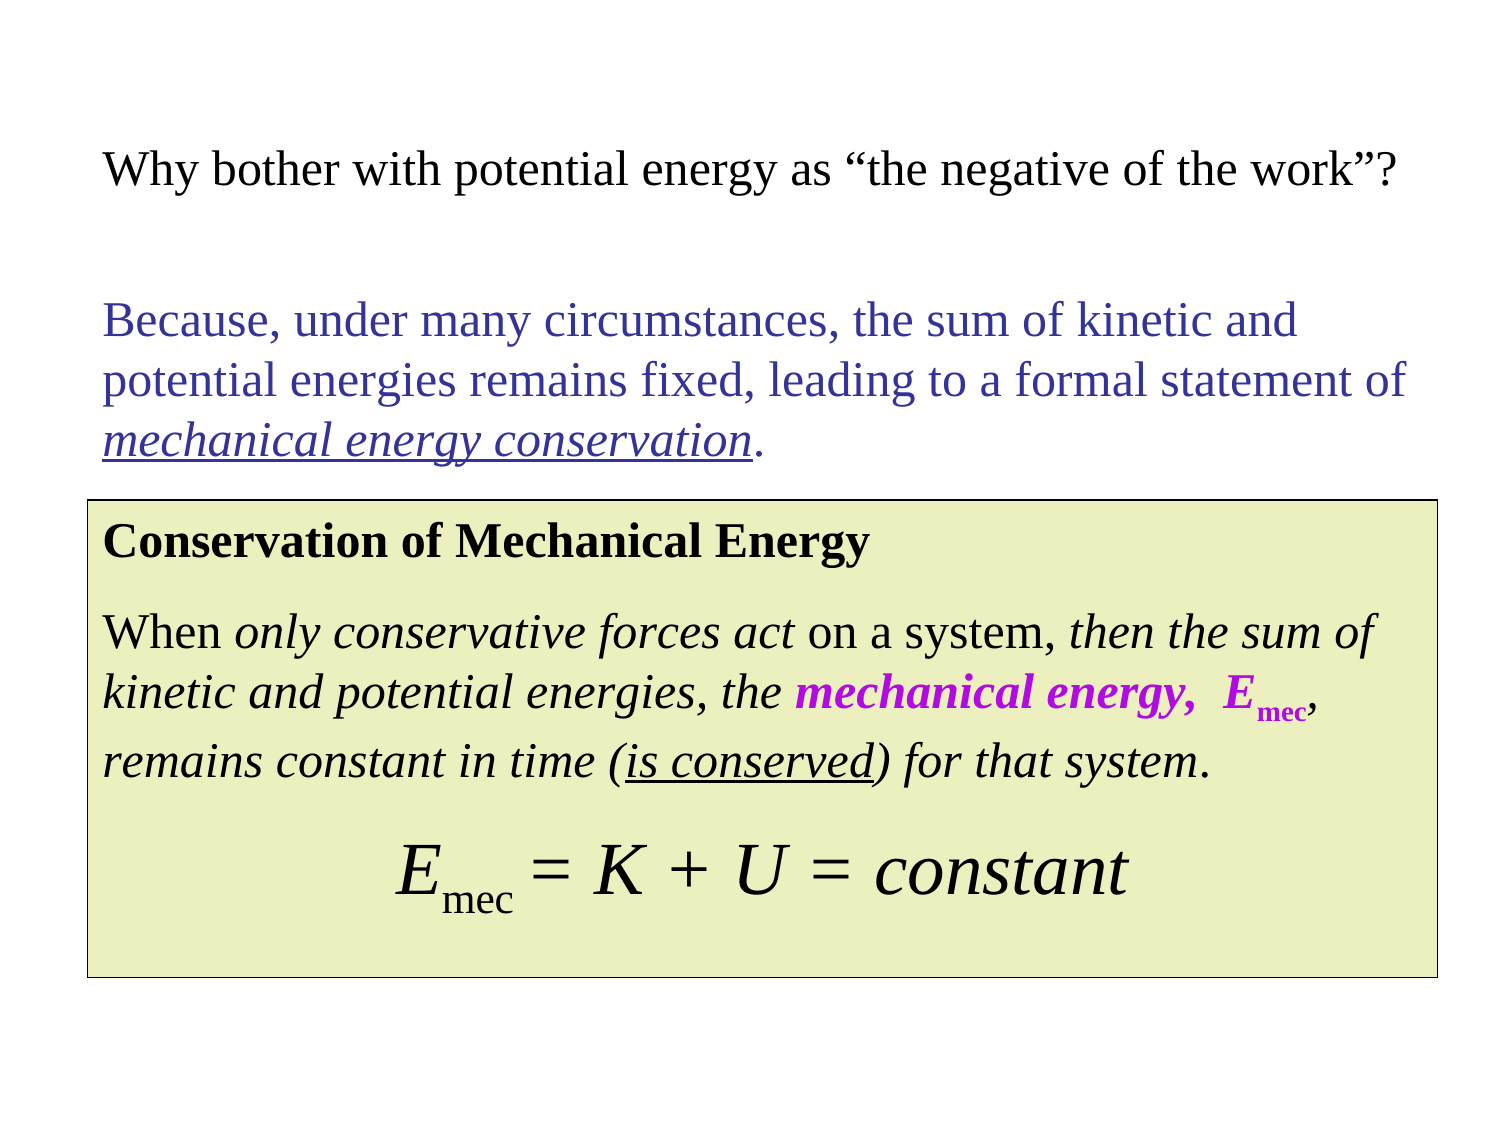

Why bother with potential energy as “the negative of the work”?
Because, under many circumstances, the sum of kinetic and potential energies remains fixed, leading to a formal statement of mechanical energy conservation.
Conservation of Mechanical Energy
When only conservative forces act on a system, then the sum of kinetic and potential energies, the mechanical energy, Emec, remains constant in time (is conserved) for that system.
Emec = K + U = constant